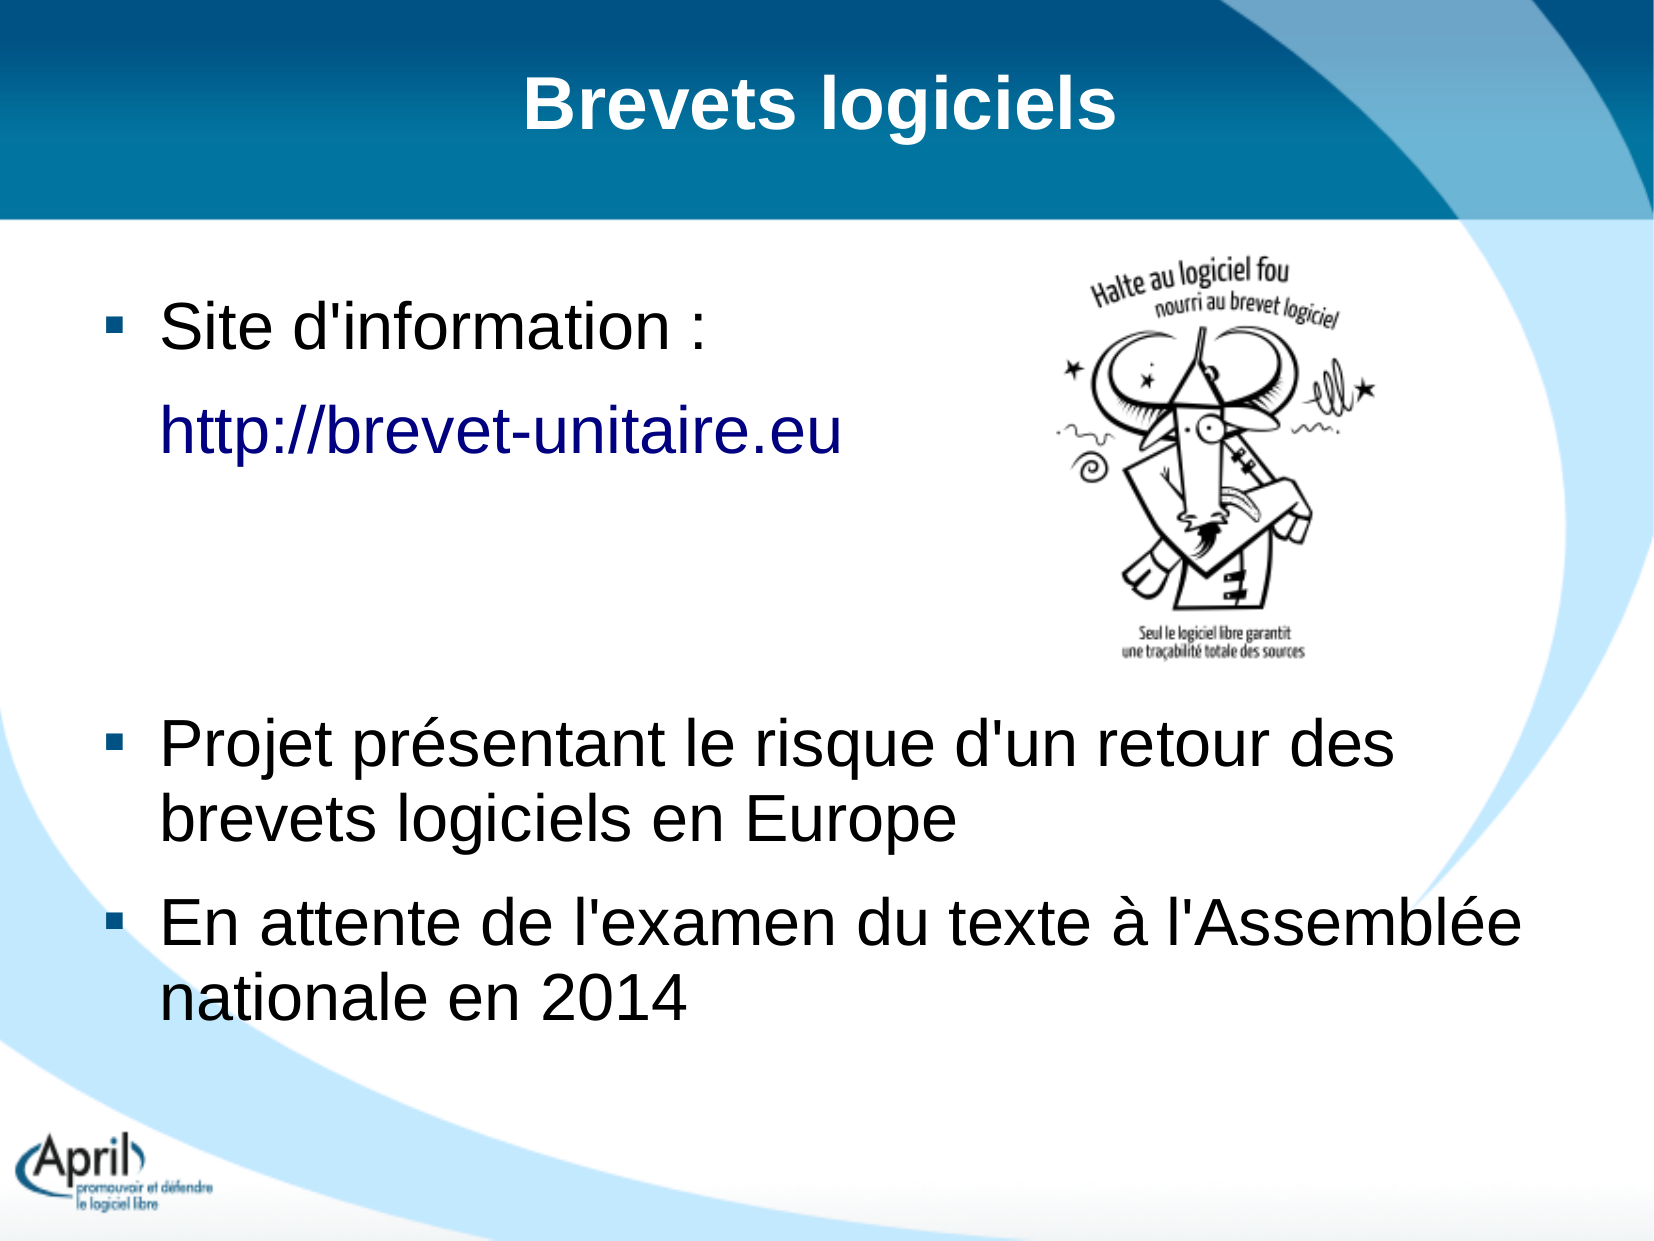

# Brevets logiciels
Site d'information :
http://brevet-unitaire.eu
Projet présentant le risque d'un retour des brevets logiciels en Europe
En attente de l'examen du texte à l'Assemblée nationale en 2014